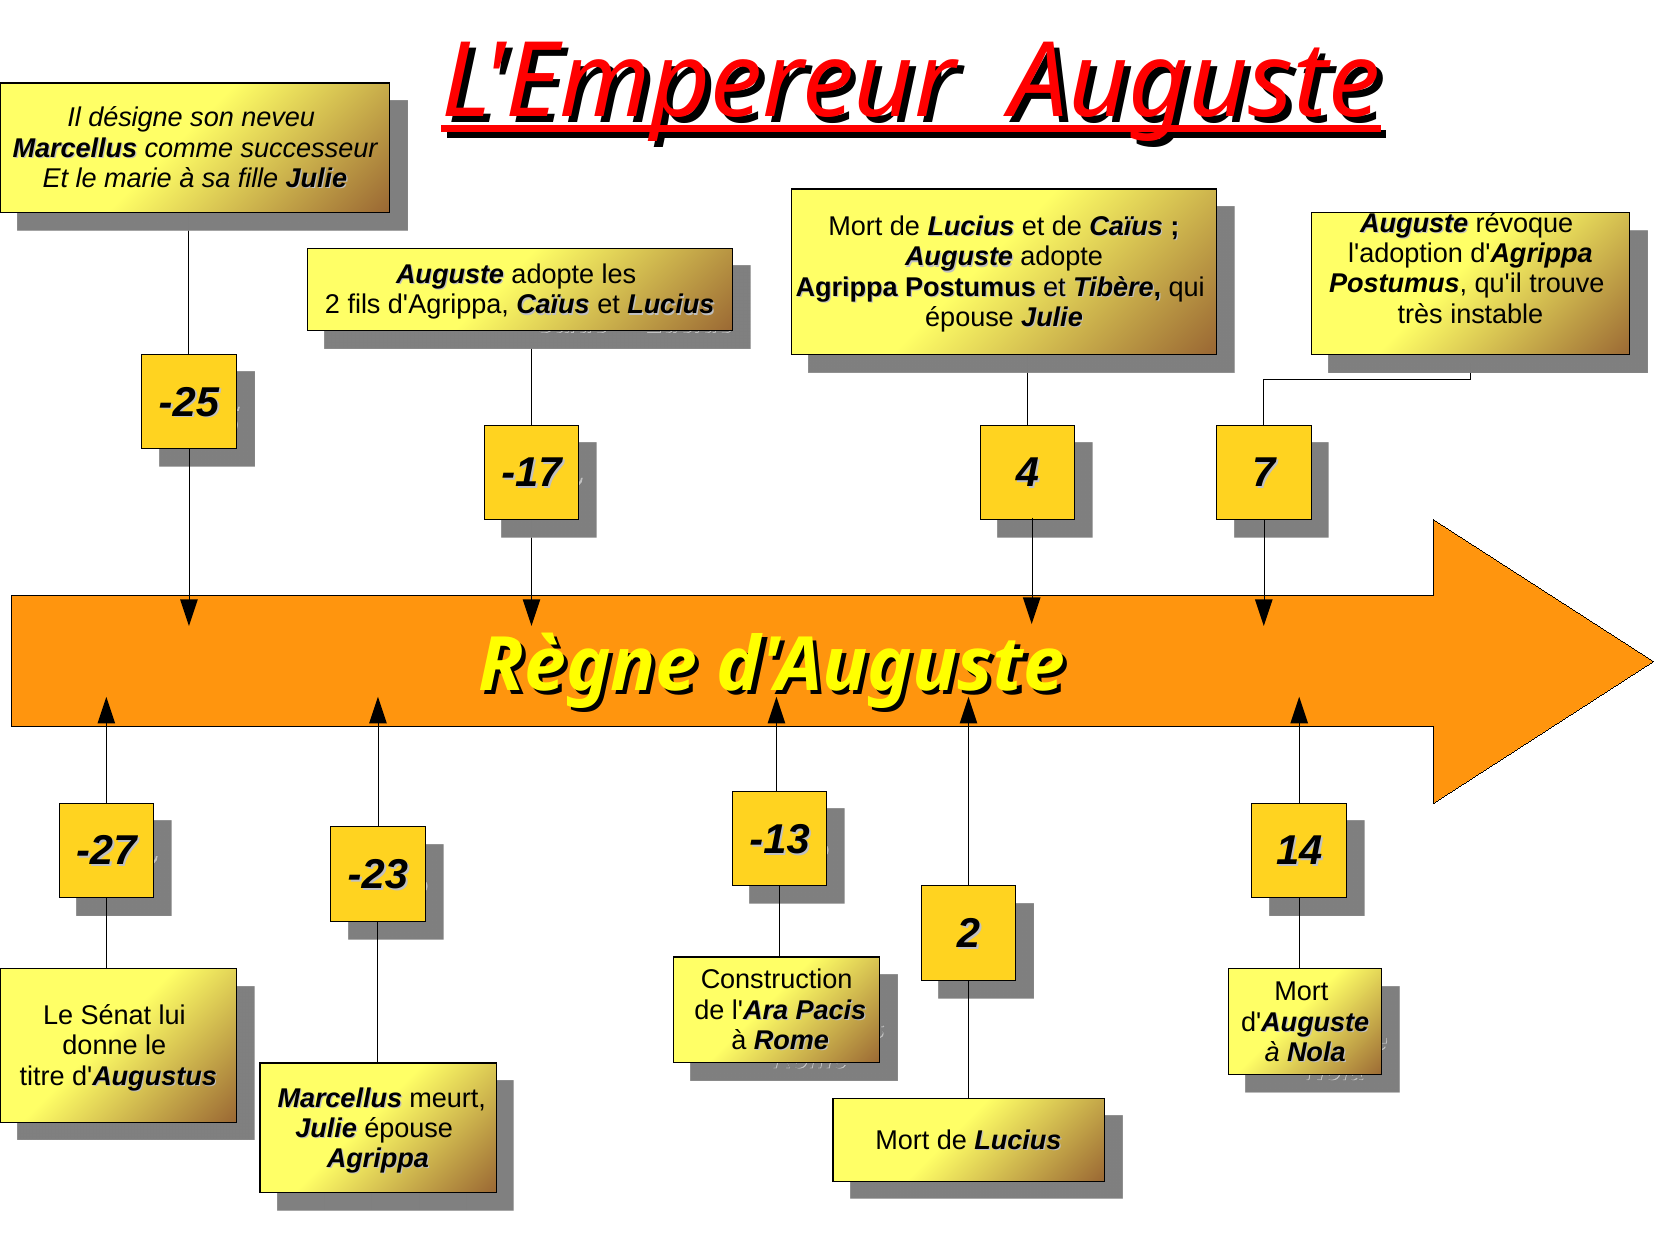

L'Empereur Auguste
Il désigne son neveu
Marcellus comme successeur
Et le marie à sa fille Julie
Mort de Lucius et de Caïus ;
 Auguste adopte
Agrippa Postumus et Tibère, qui
épouse Julie
Auguste révoque
l'adoption d'Agrippa
Postumus, qu'il trouve
très instable
Auguste adopte les
2 fils d'Agrippa, Caïus et Lucius
-25
-17
4
7
Règne d'Auguste
-13
-27
14
-23
2
Construction
 de l'Ara Pacis
 à Rome
Le Sénat lui
donne le
titre d'Augustus
Mort
d'Auguste
à Nola
 Marcellus meurt,
Julie épouse
Agrippa
Mort de Lucius